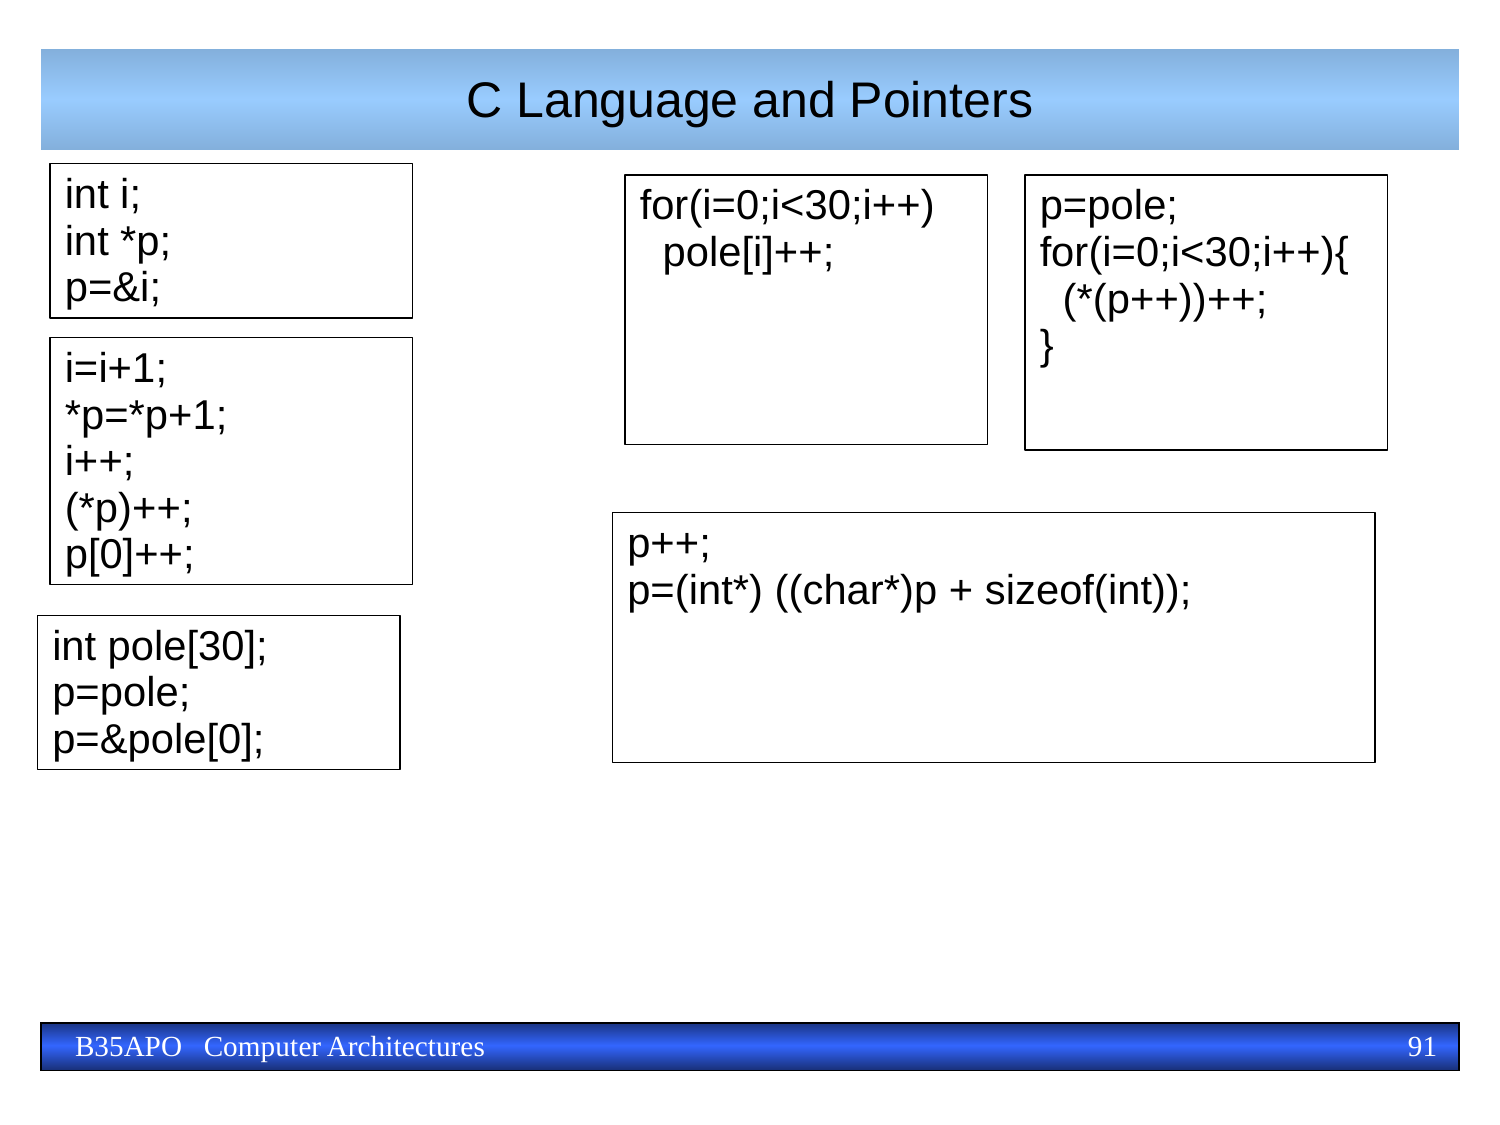

# C Language and Pointers
int i;
int *p;
p=&i;
for(i=0;i<30;i++)
 pole[i]++;
p=pole;
for(i=0;i<30;i++){
 (*(p++))++;
}
i=i+1;
*p=*p+1;
i++;
(*p)++;
p[0]++;
p++;
p=(int*) ((char*)p + sizeof(int));
int pole[30];
p=pole;
p=&pole[0];
B35APO Computer Architectures
91